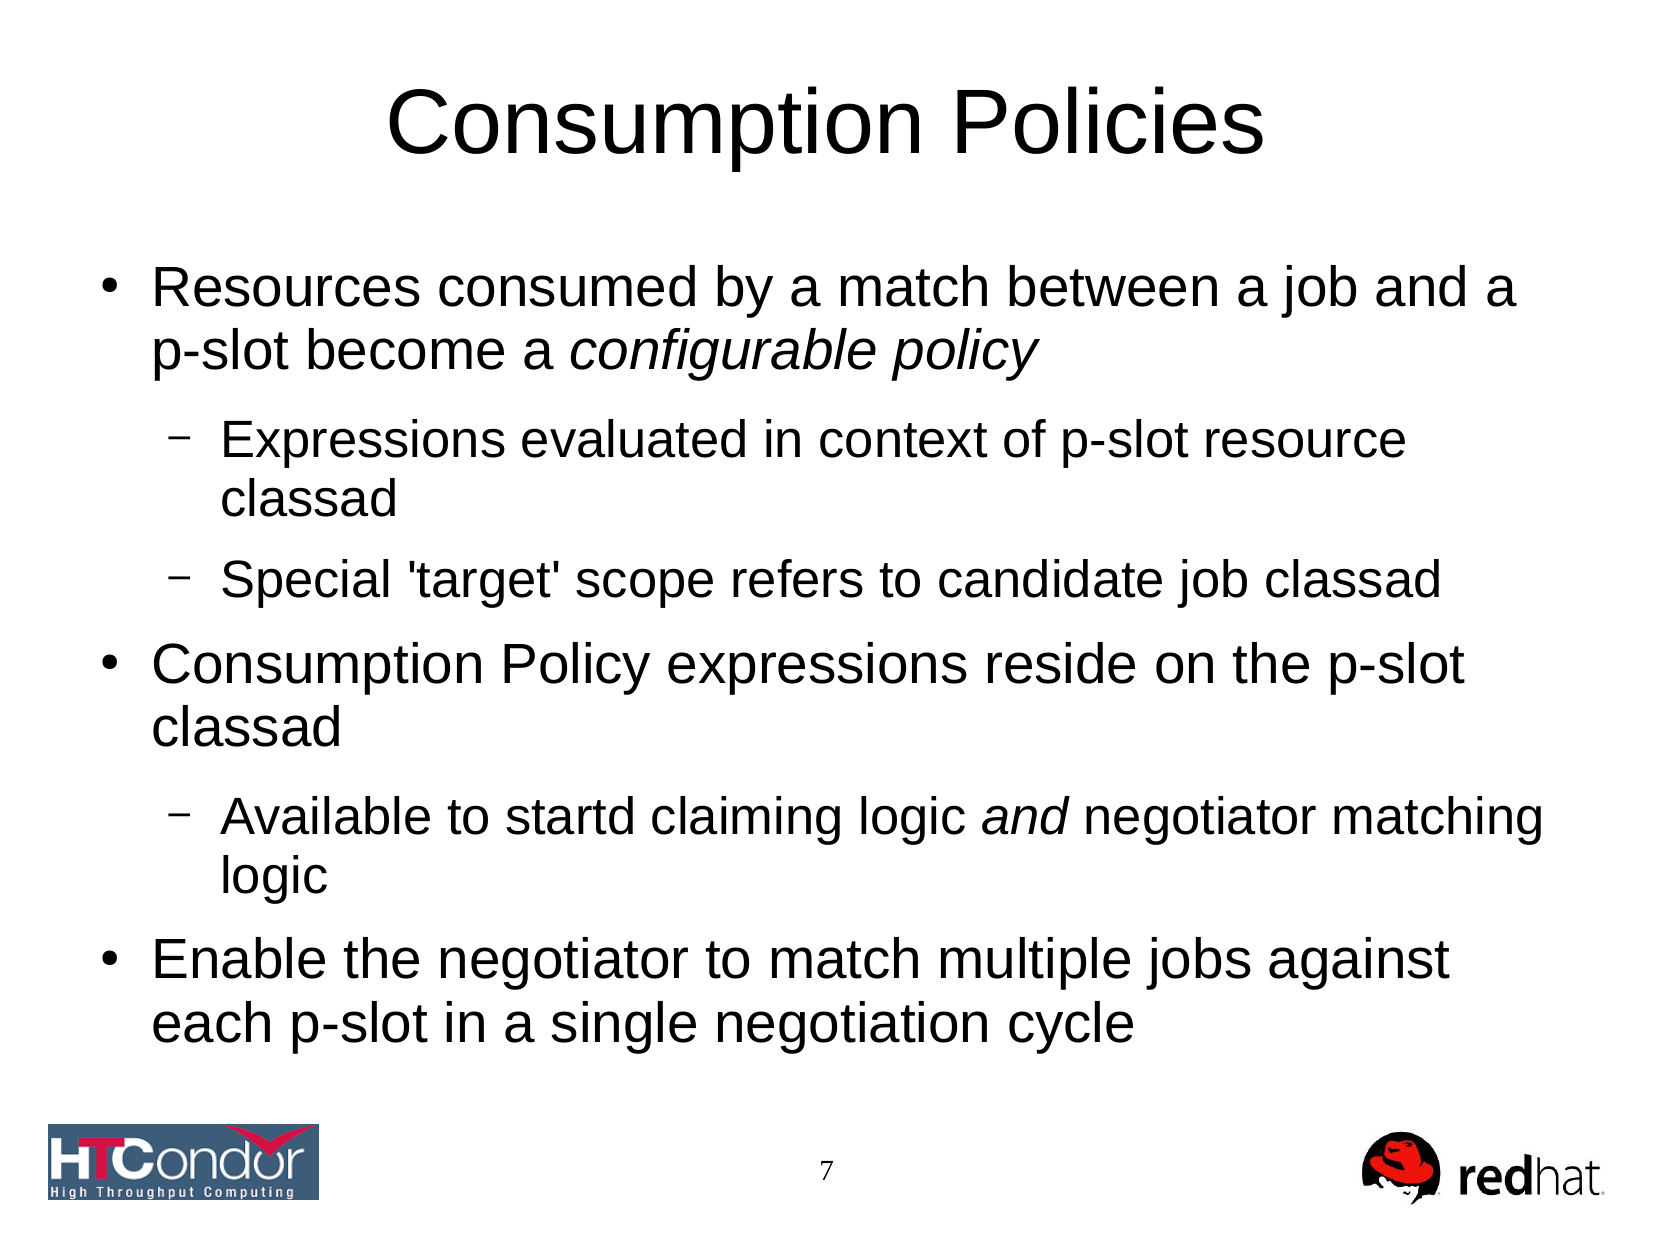

# Consumption Policies
Resources consumed by a match between a job and a p-slot become a configurable policy
Expressions evaluated in context of p-slot resource classad
Special 'target' scope refers to candidate job classad
Consumption Policy expressions reside on the p-slot classad
Available to startd claiming logic and negotiator matching logic
Enable the negotiator to match multiple jobs against each p-slot in a single negotiation cycle
7